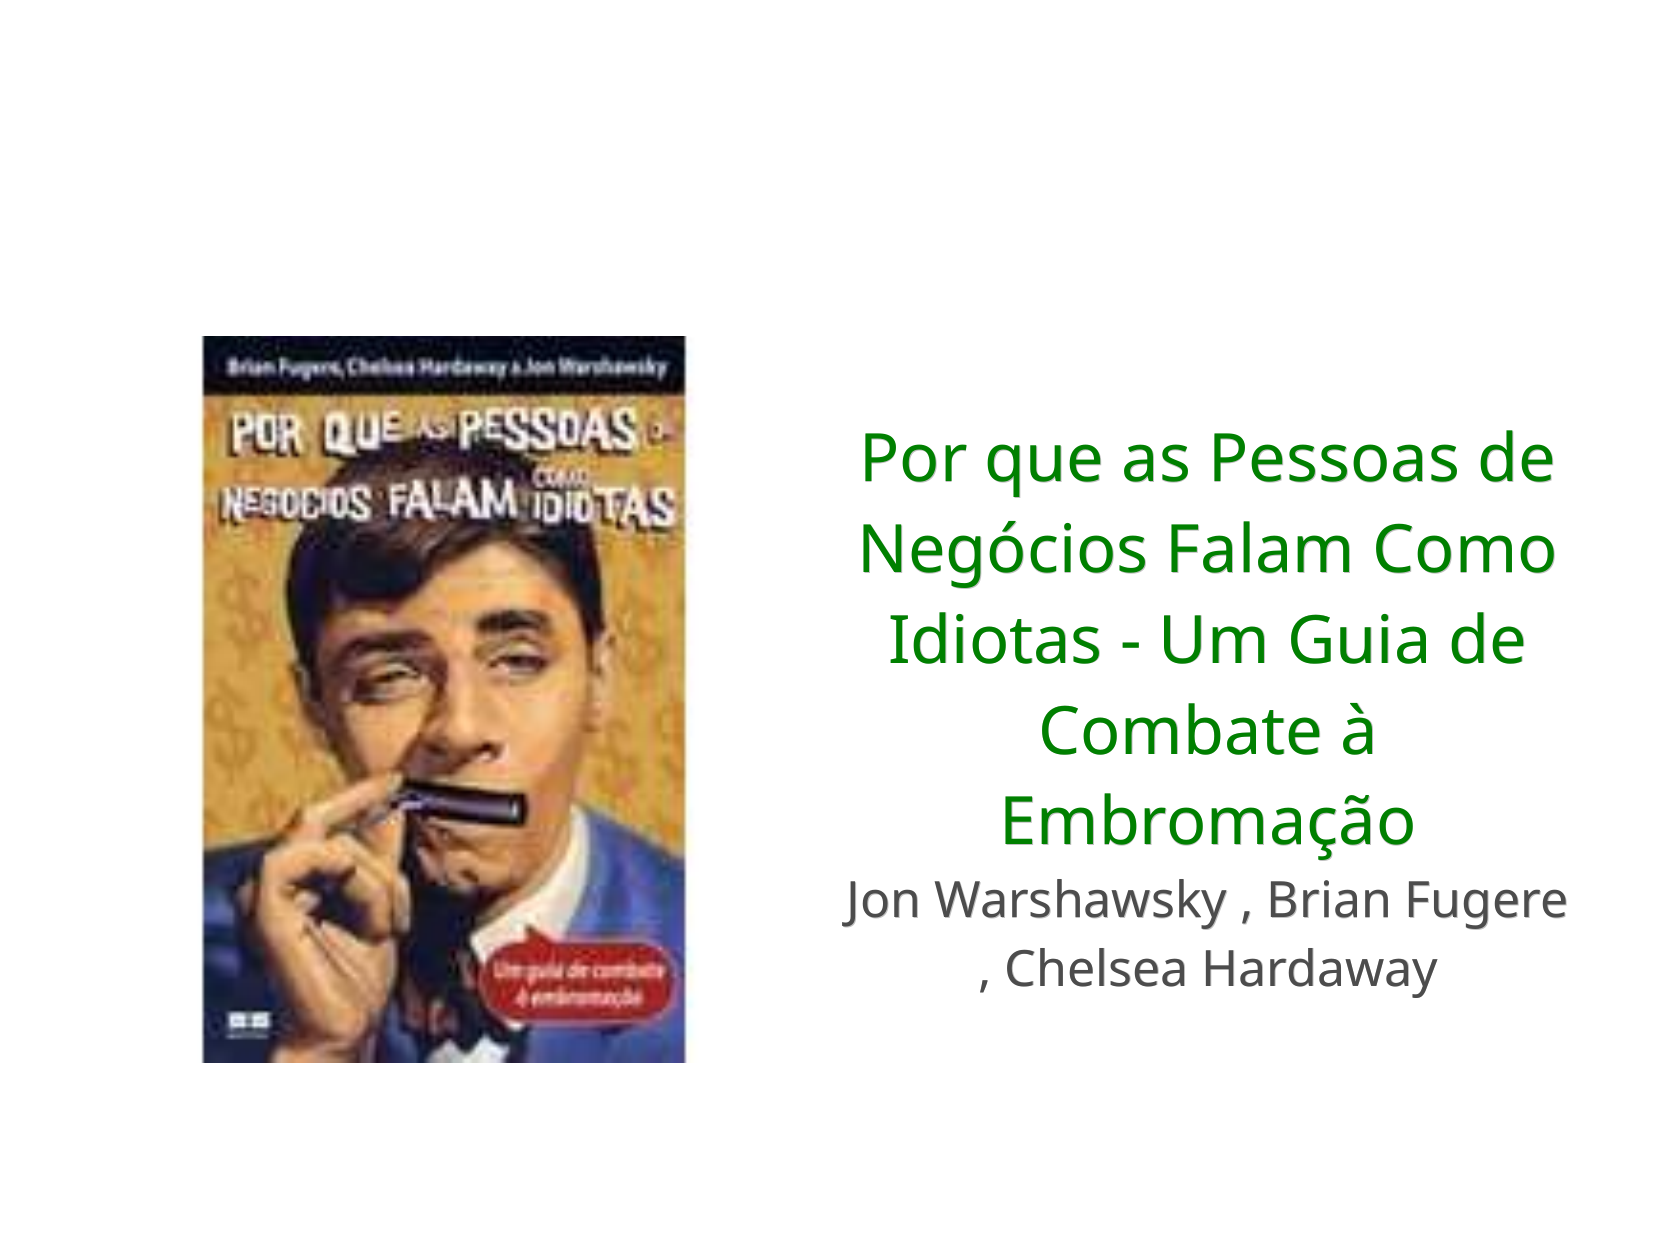

#
Por que as Pessoas de Negócios Falam Como Idiotas - Um Guia de Combate à Embromação
Jon Warshawsky , Brian Fugere , Chelsea Hardaway